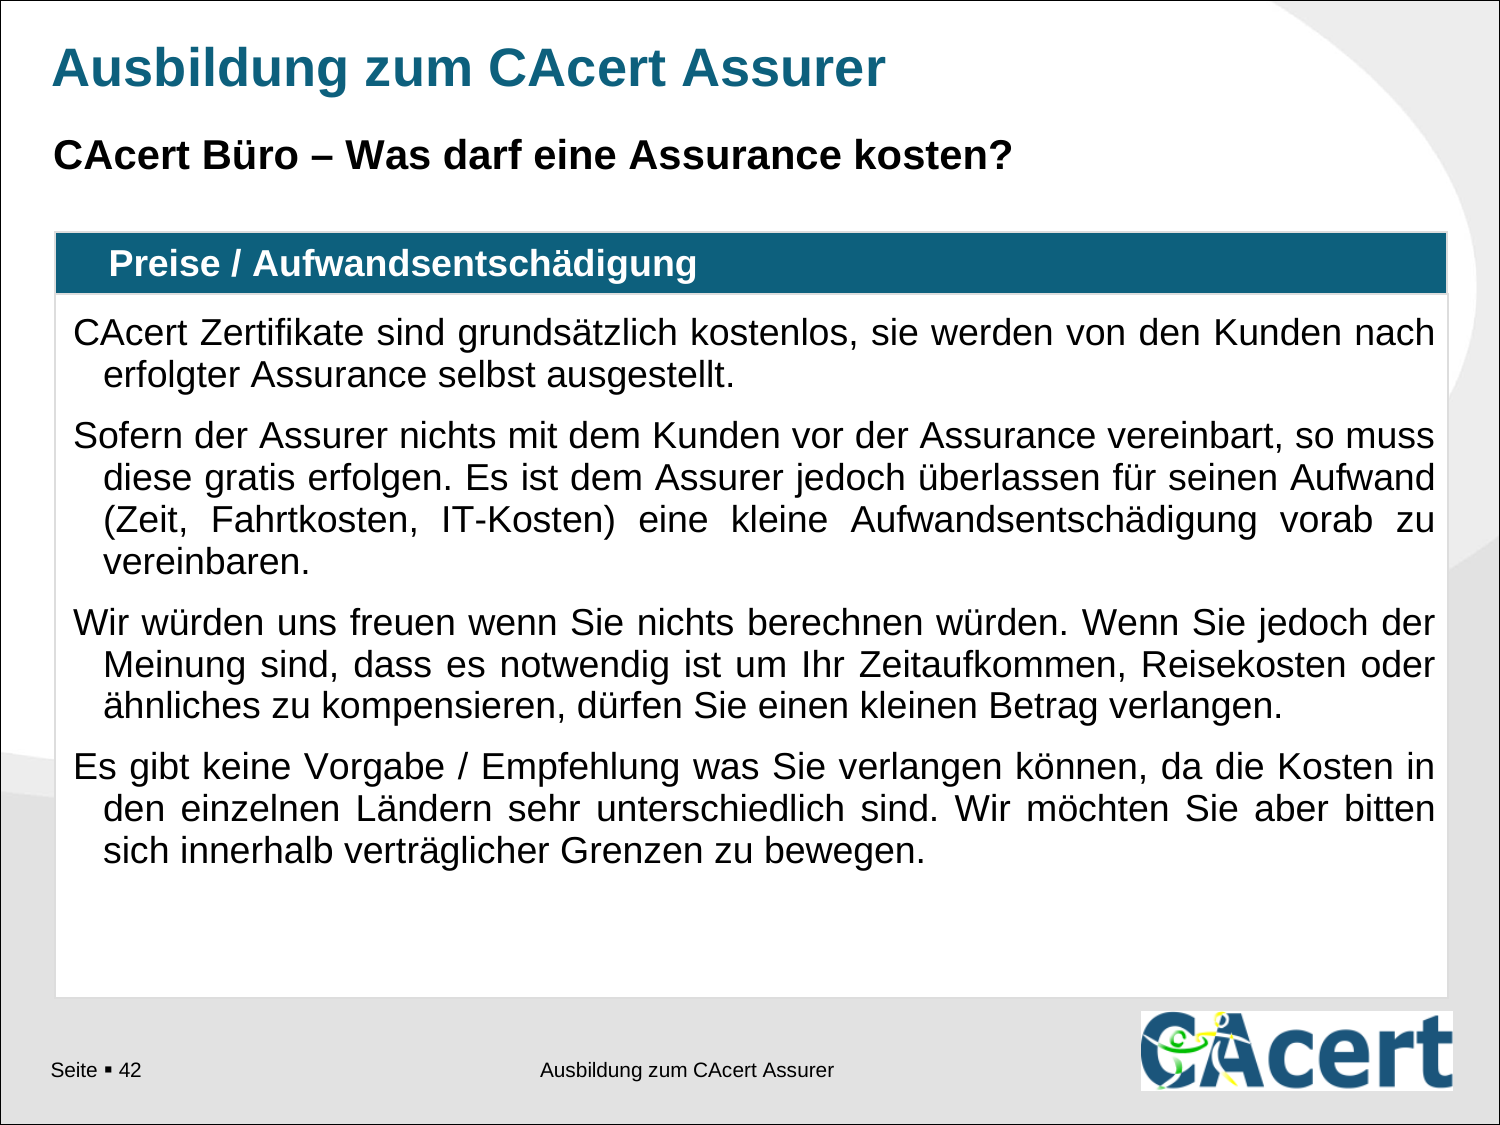

# Ausbildung zum CAcert Assurer
CAcert Büro – Was darf eine Assurance kosten?
Preise / Aufwandsentschädigung
CAcert Zertifikate sind grundsätzlich kostenlos, sie werden von den Kunden nach erfolgter Assurance selbst ausgestellt.
Sofern der Assurer nichts mit dem Kunden vor der Assurance vereinbart, so muss diese gratis erfolgen. Es ist dem Assurer jedoch überlassen für seinen Aufwand (Zeit, Fahrtkosten, IT-Kosten) eine kleine Aufwandsentschädigung vorab zu vereinbaren.
Wir würden uns freuen wenn Sie nichts berechnen würden. Wenn Sie jedoch der Meinung sind, dass es notwendig ist um Ihr Zeitaufkommen, Reisekosten oder ähnliches zu kompensieren, dürfen Sie einen kleinen Betrag verlangen.
Es gibt keine Vorgabe / Empfehlung was Sie verlangen können, da die Kosten in den einzelnen Ländern sehr unterschiedlich sind. Wir möchten Sie aber bitten sich innerhalb verträglicher Grenzen zu bewegen.
Ausbildung zum CAcert Assurer